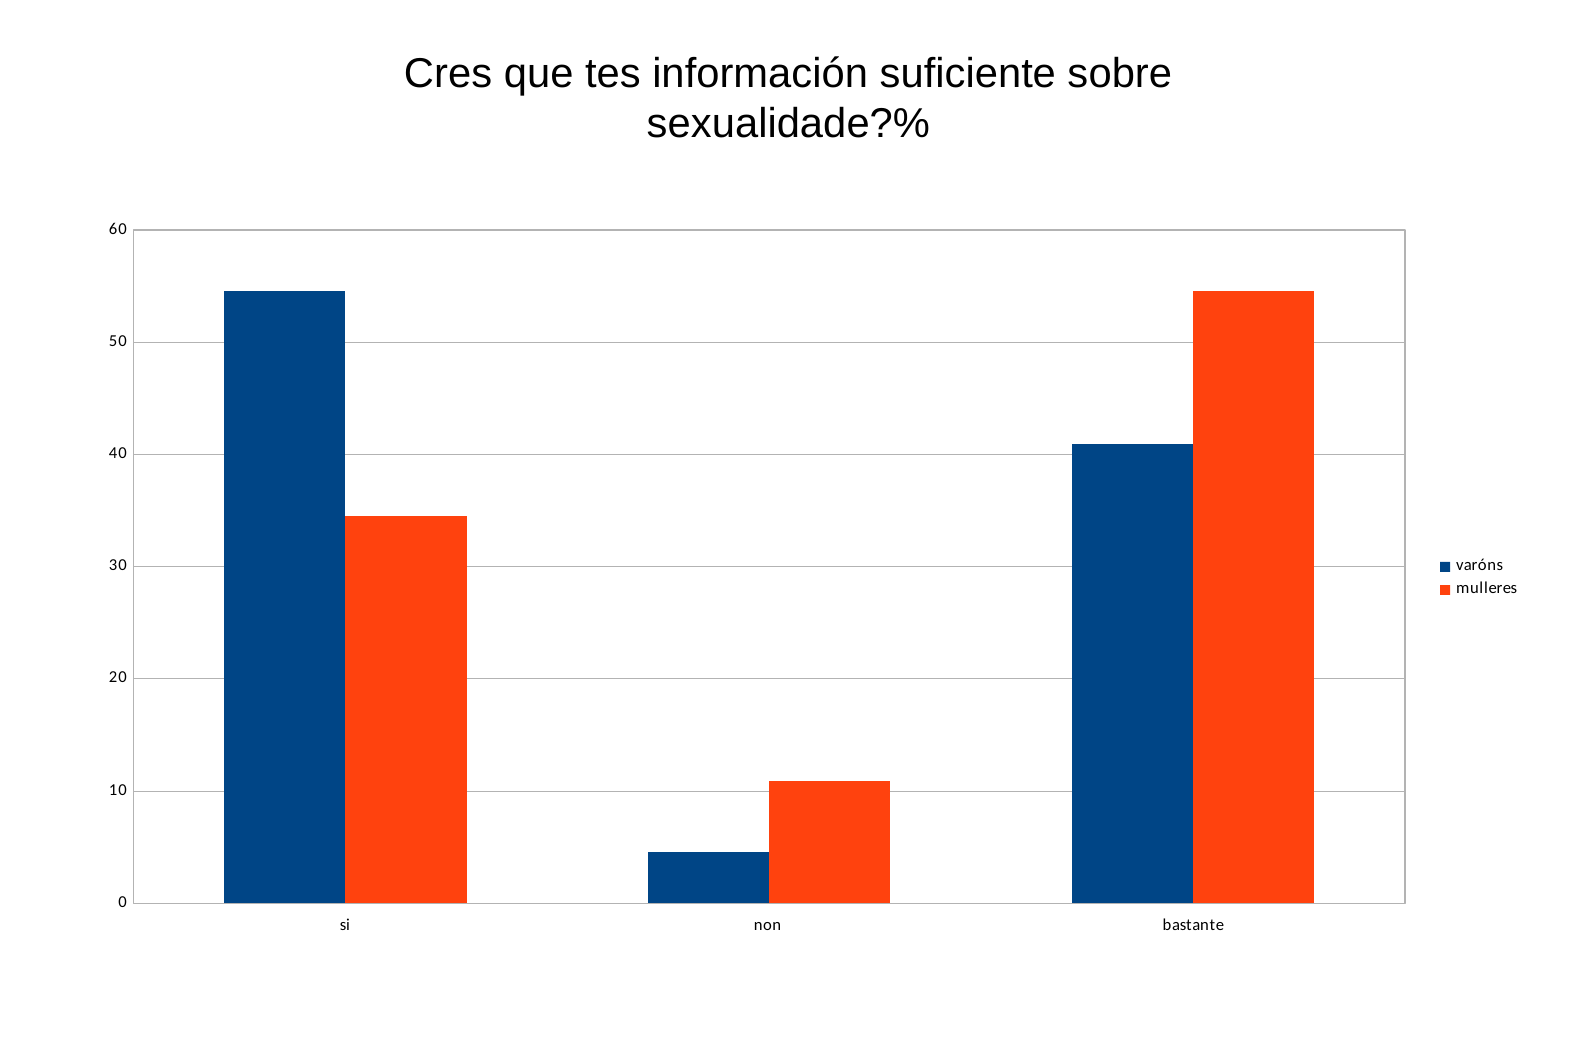

# Cres que tes información suficiente sobre sexualidade?%
### Chart
| Category | varóns | mulleres |
|---|---|---|
| si | 54.54 | 34.54 |
| non | 4.54 | 10.9 |
| bastante | 40.9 | 54.54 |